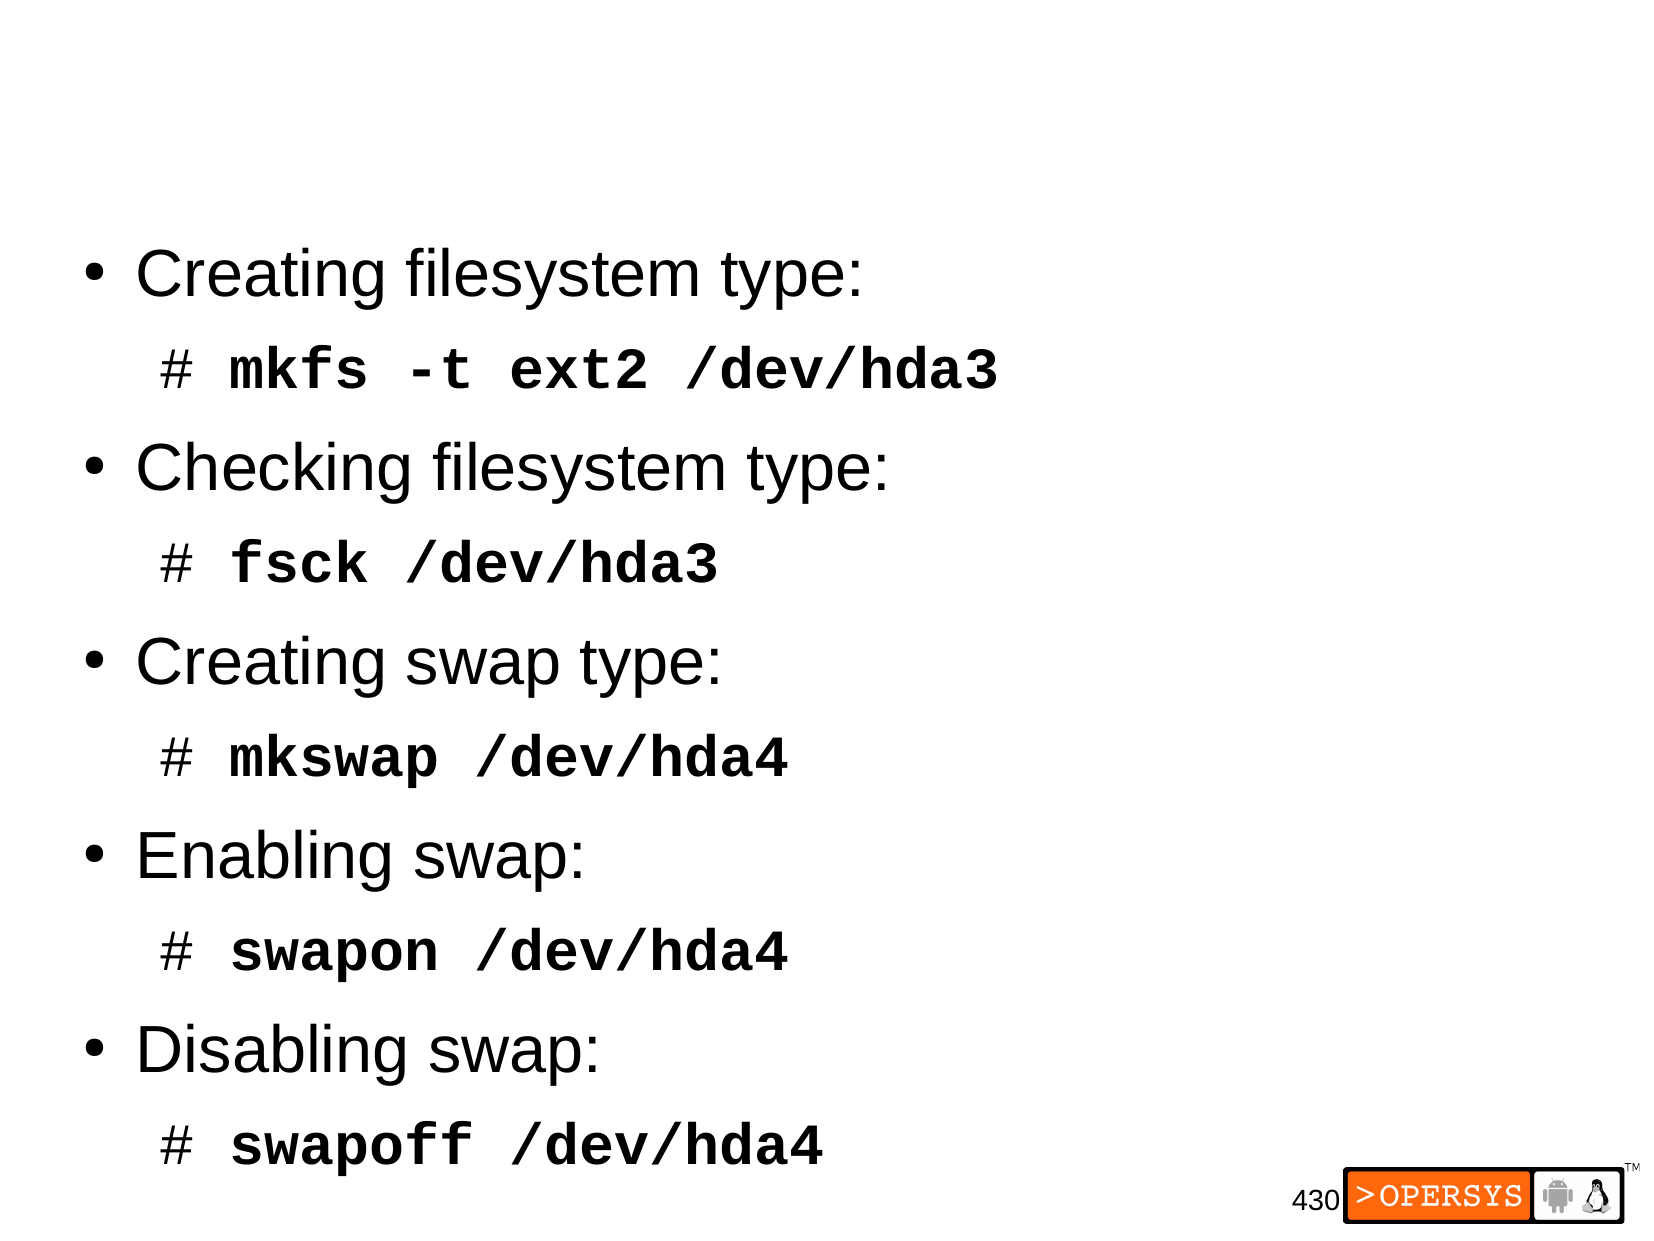

# Creating filesystem type:
# mkfs -t ext2 /dev/hda3
Checking filesystem type:
# fsck /dev/hda3
Creating swap type:
# mkswap /dev/hda4
Enabling swap:
# swapon /dev/hda4
Disabling swap:
# swapoff /dev/hda4